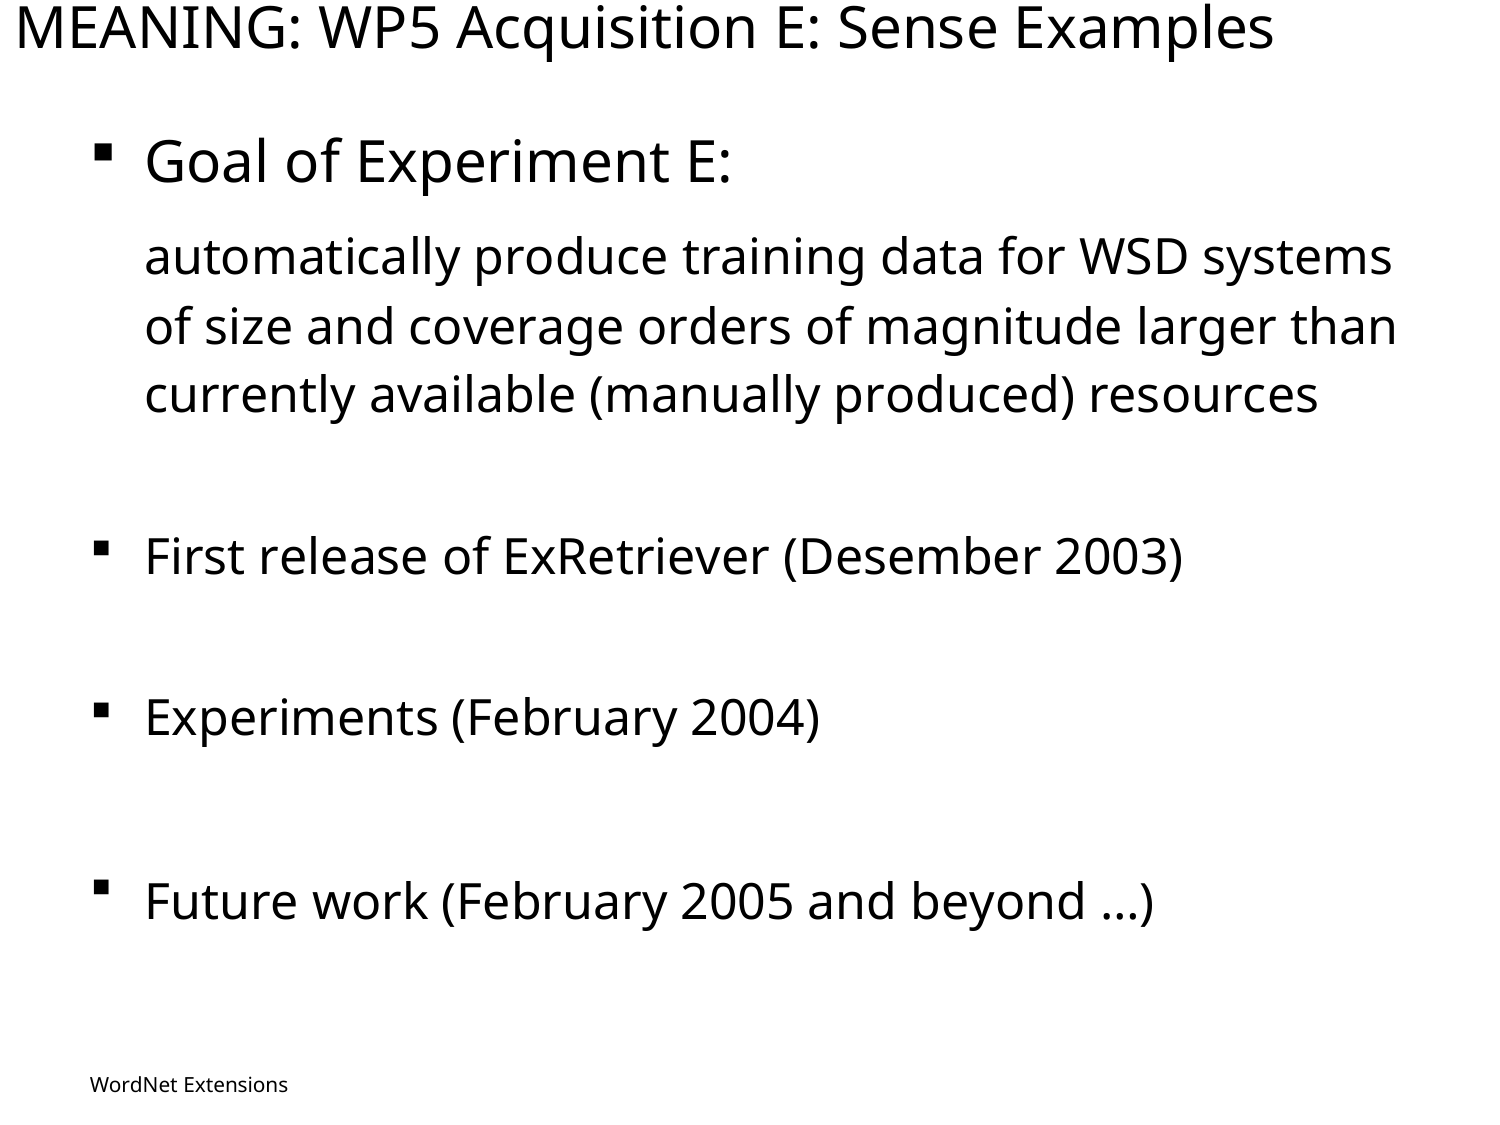

MEANING: WP5 Acquisition E: Sense Examples
# Goal of Experiment E:
	automatically produce training data for WSD systems of size and coverage orders of magnitude larger than currently available (manually produced) resources
First release of ExRetriever (Desember 2003)
Experiments (February 2004)
Future work (February 2005 and beyond …)